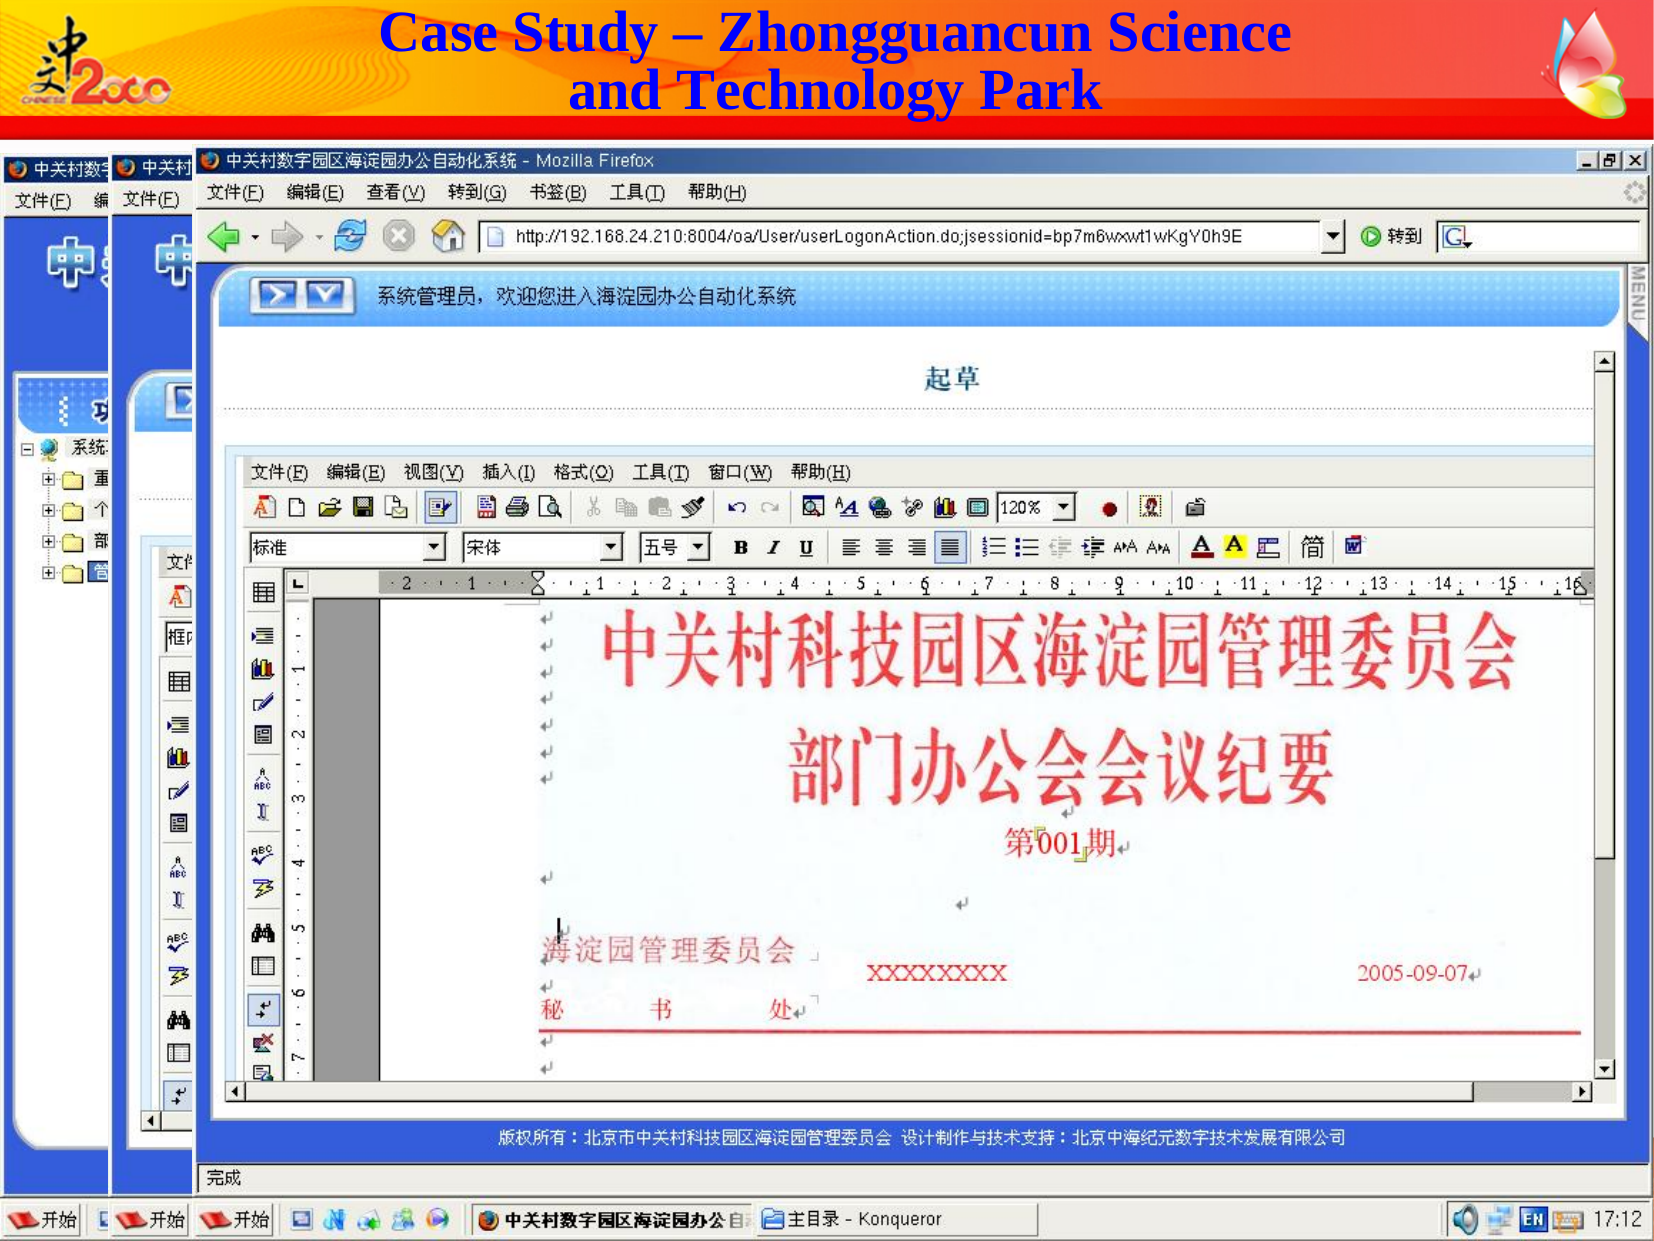

Case Study – Zhongguancun Science and Technology Park